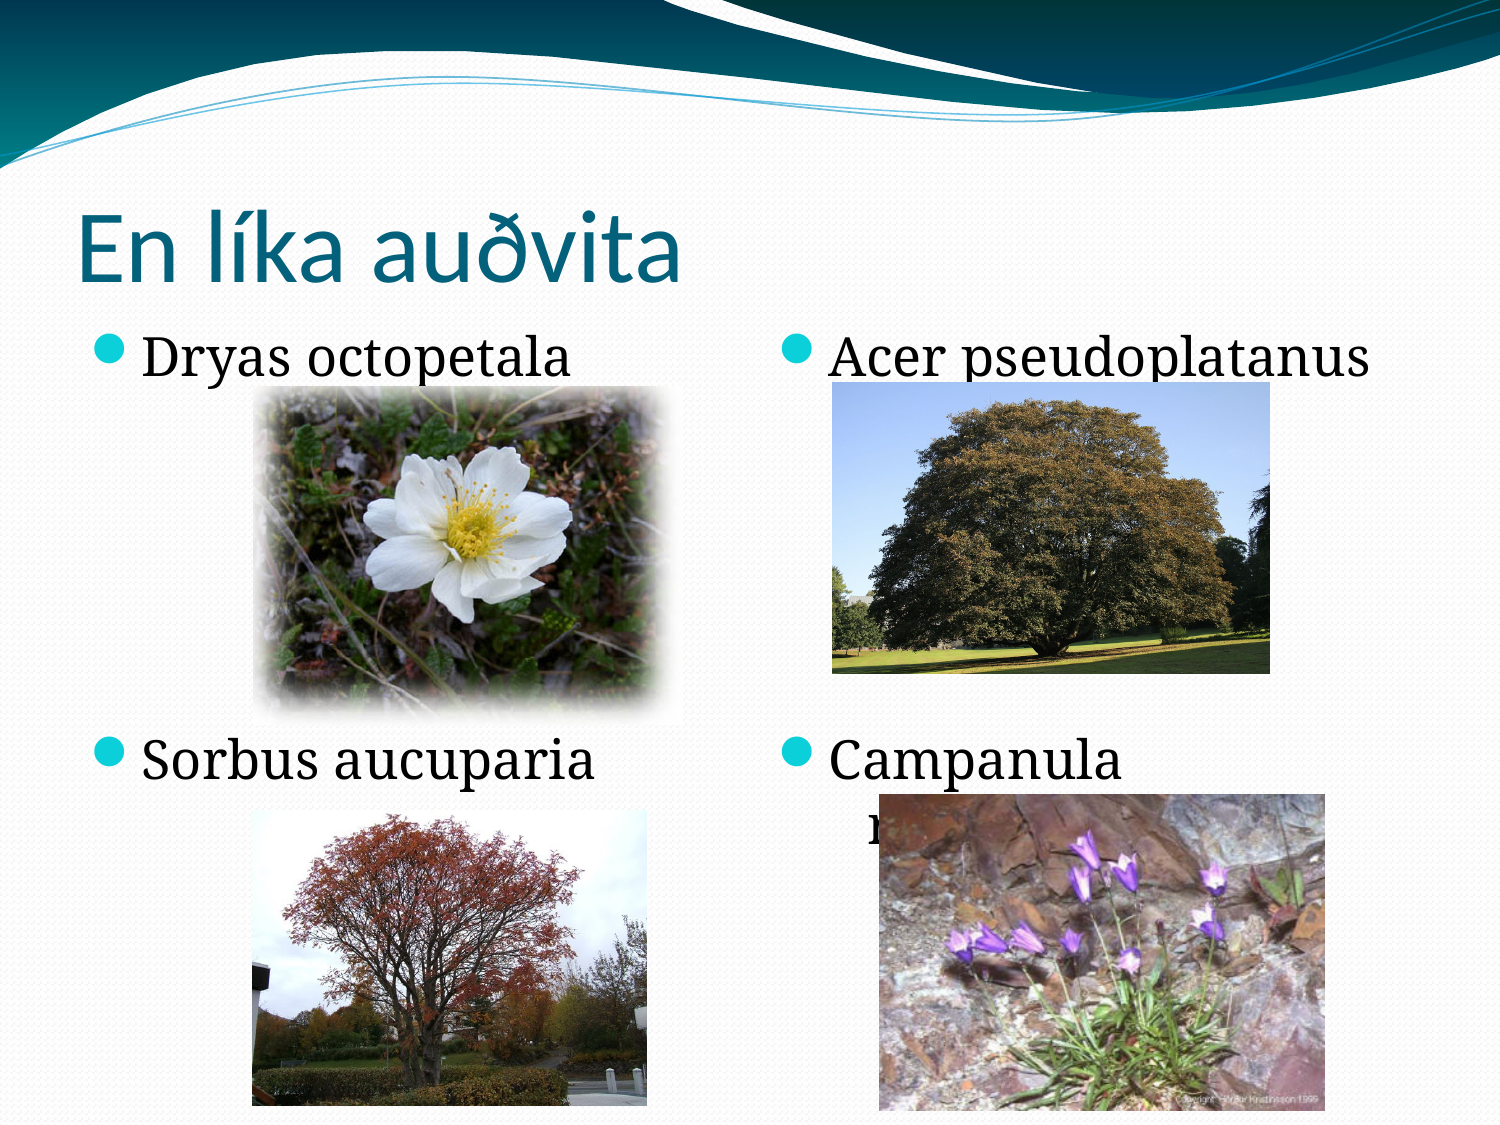

# En líka auðvita
Dryas octopetala
Sorbus aucuparia
Acer pseudoplatanus
Campanula rotundifolia